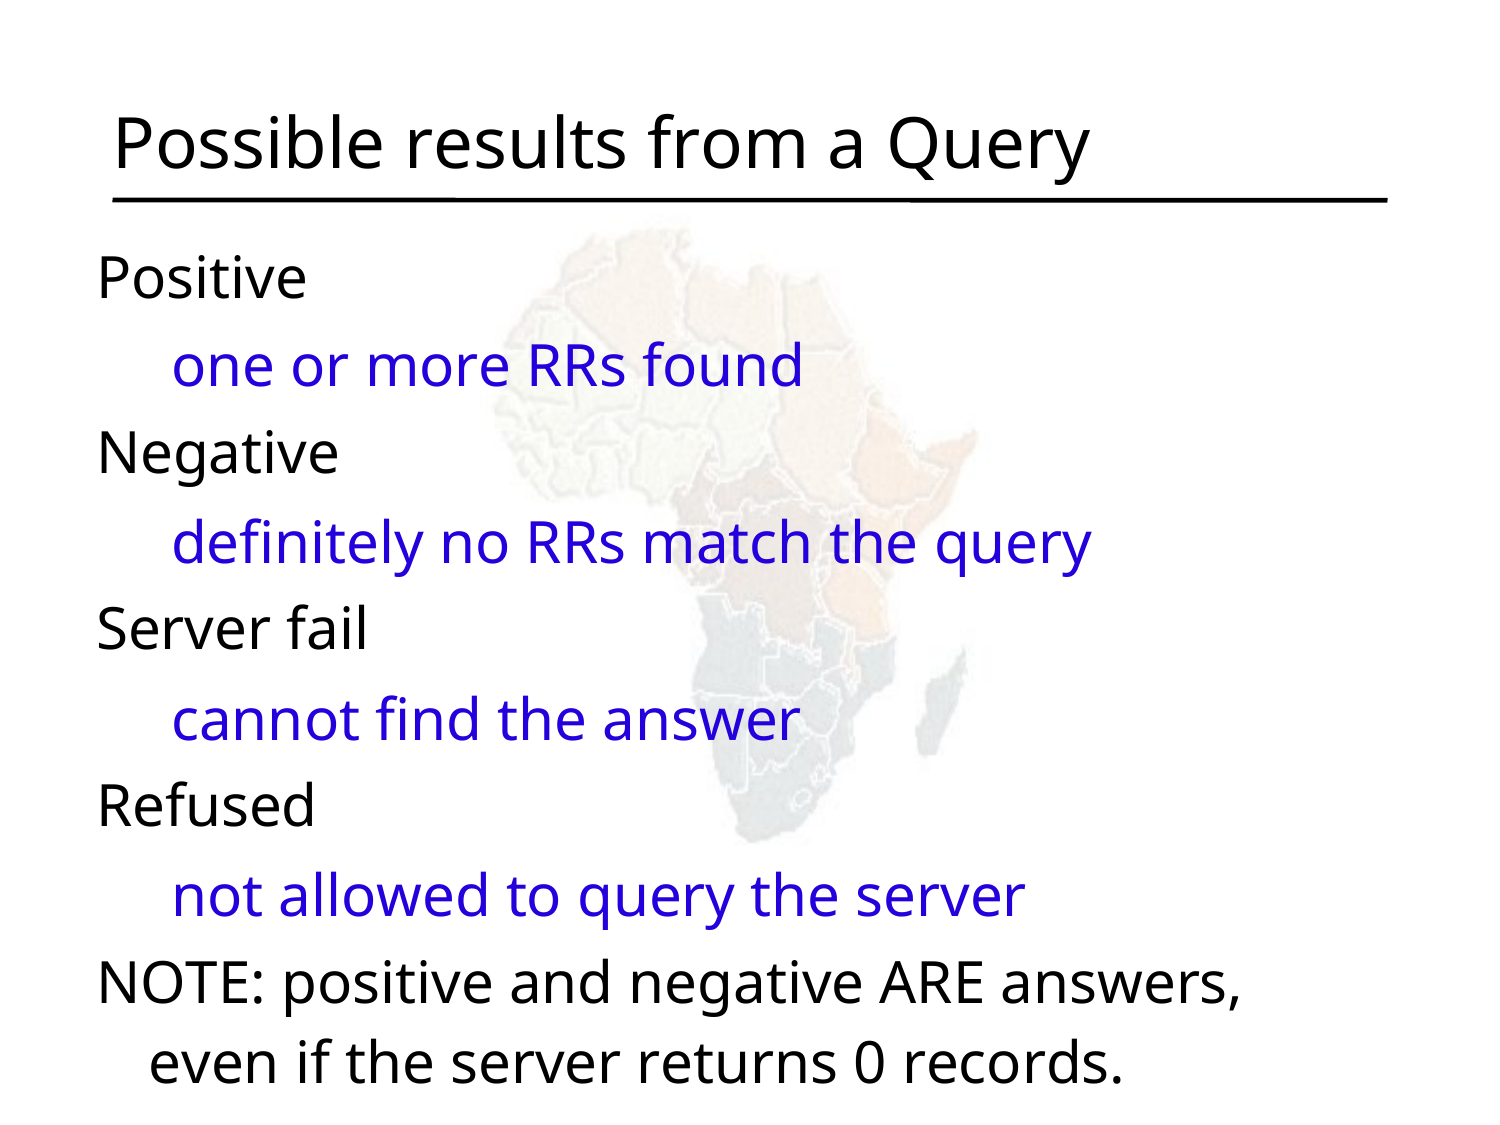

# Possible results from a Query
Positive
one or more RRs found
Negative
definitely no RRs match the query
Server fail
cannot find the answer
Refused
not allowed to query the server
NOTE: positive and negative ARE answers, even if the server returns 0 records.